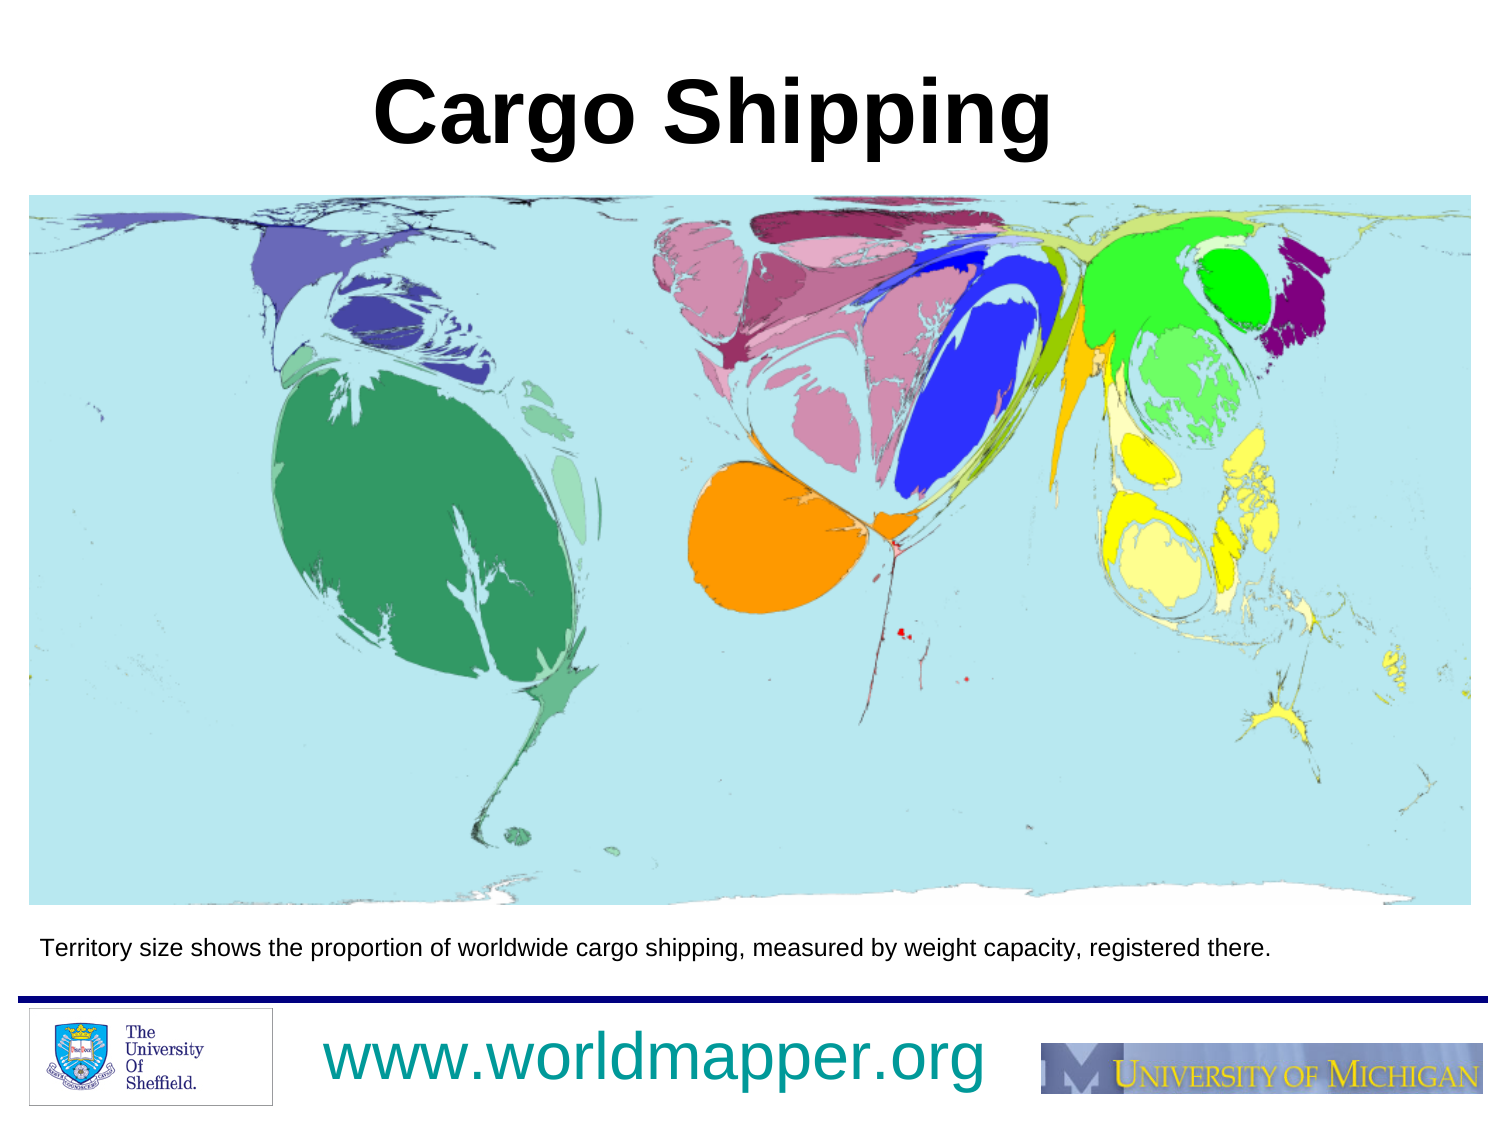

# Cargo Shipping
Territory size shows the proportion of worldwide cargo shipping, measured by weight capacity, registered there.